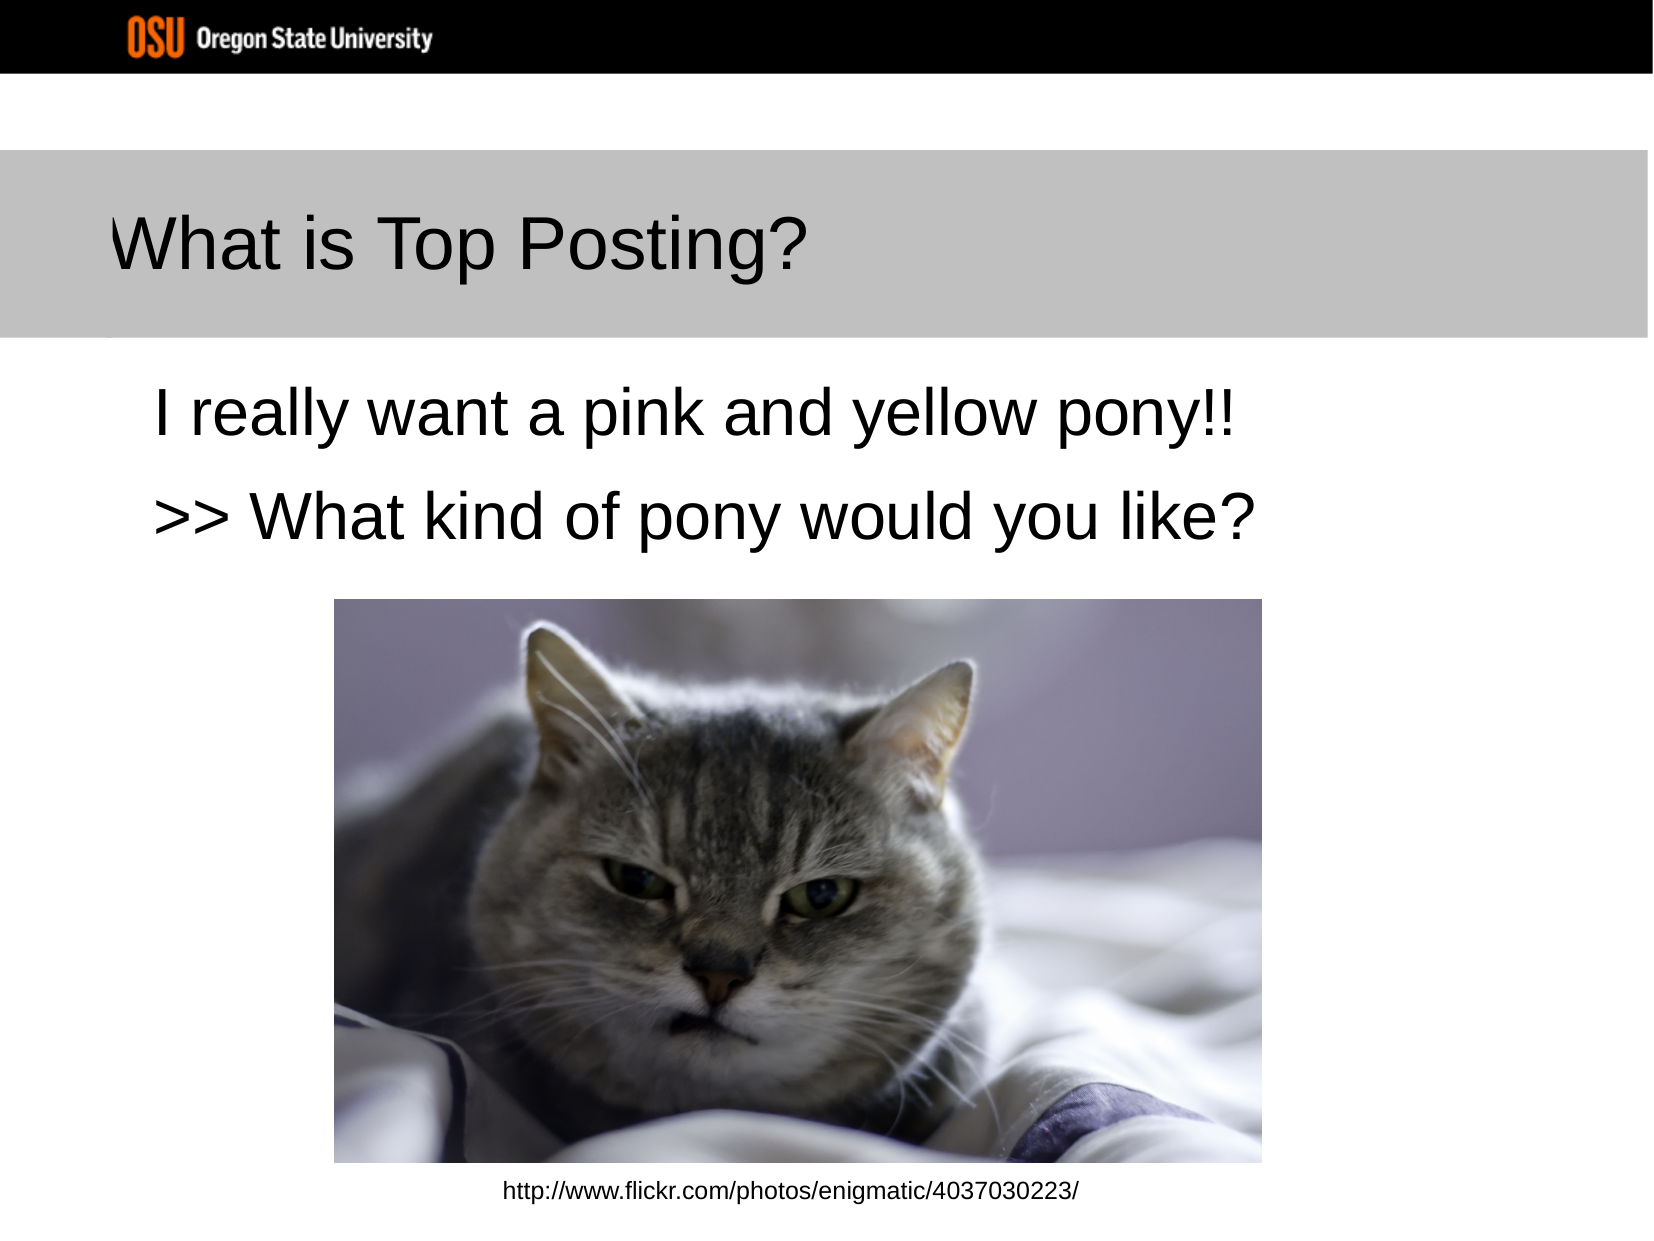

# What is Top Posting?
I really want a pink and yellow pony!!
>> What kind of pony would you like?
http://www.flickr.com/photos/enigmatic/4037030223/